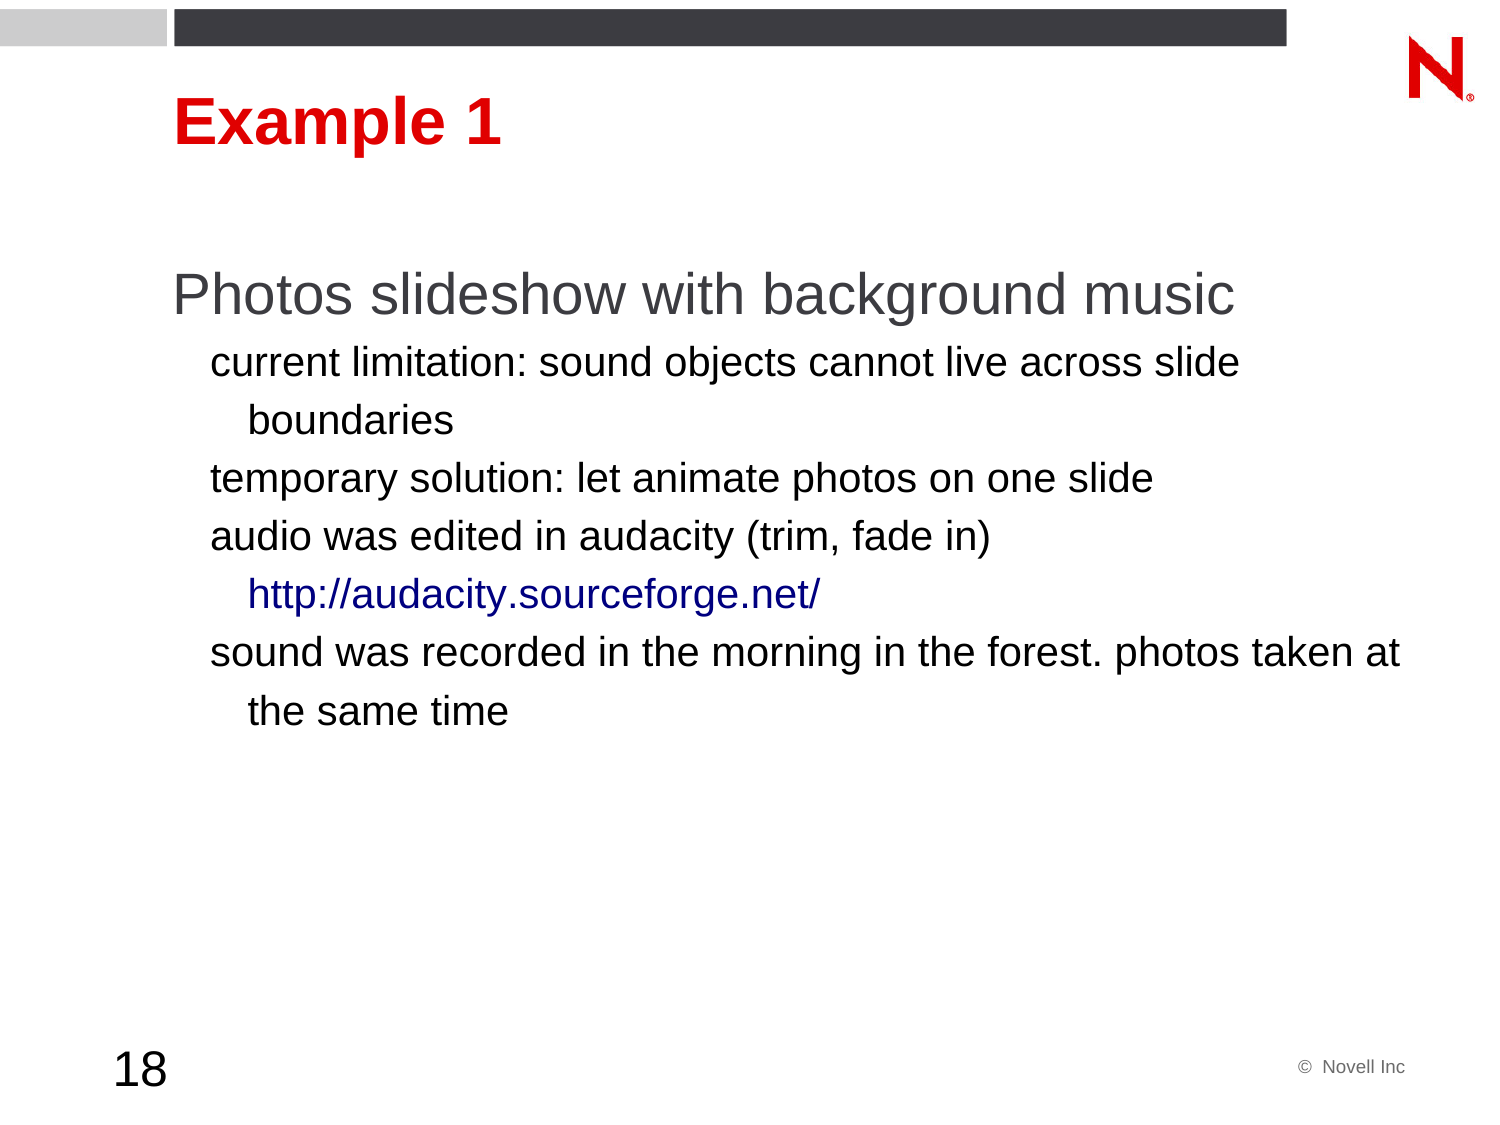

# Example 1
Photos slideshow with background music
current limitation: sound objects cannot live across slide boundaries
temporary solution: let animate photos on one slide
audio was edited in audacity (trim, fade in) http://audacity.sourceforge.net/
sound was recorded in the morning in the forest. photos taken at the same time